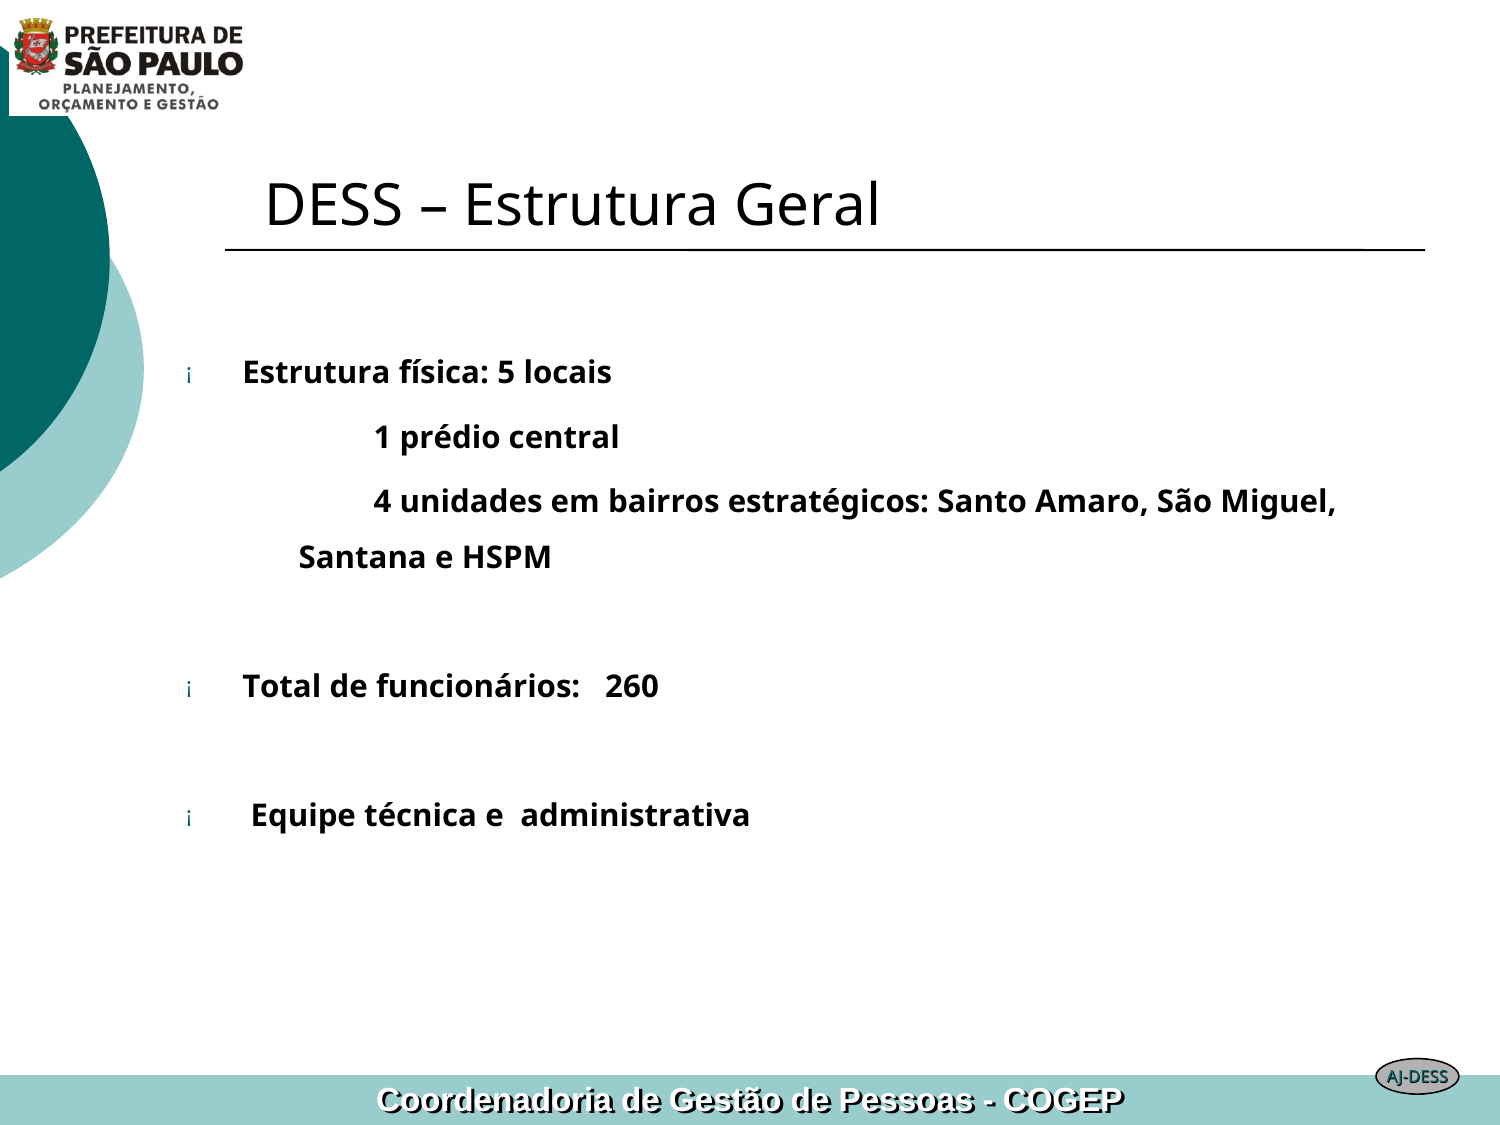

# DESS – Estrutura Geral
Estrutura física: 5 locais
	1 prédio central
	4 unidades em bairros estratégicos: Santo Amaro, São Miguel, Santana e HSPM
Total de funcionários: 260
 Equipe técnica e administrativa
AJ-DESS
AJ